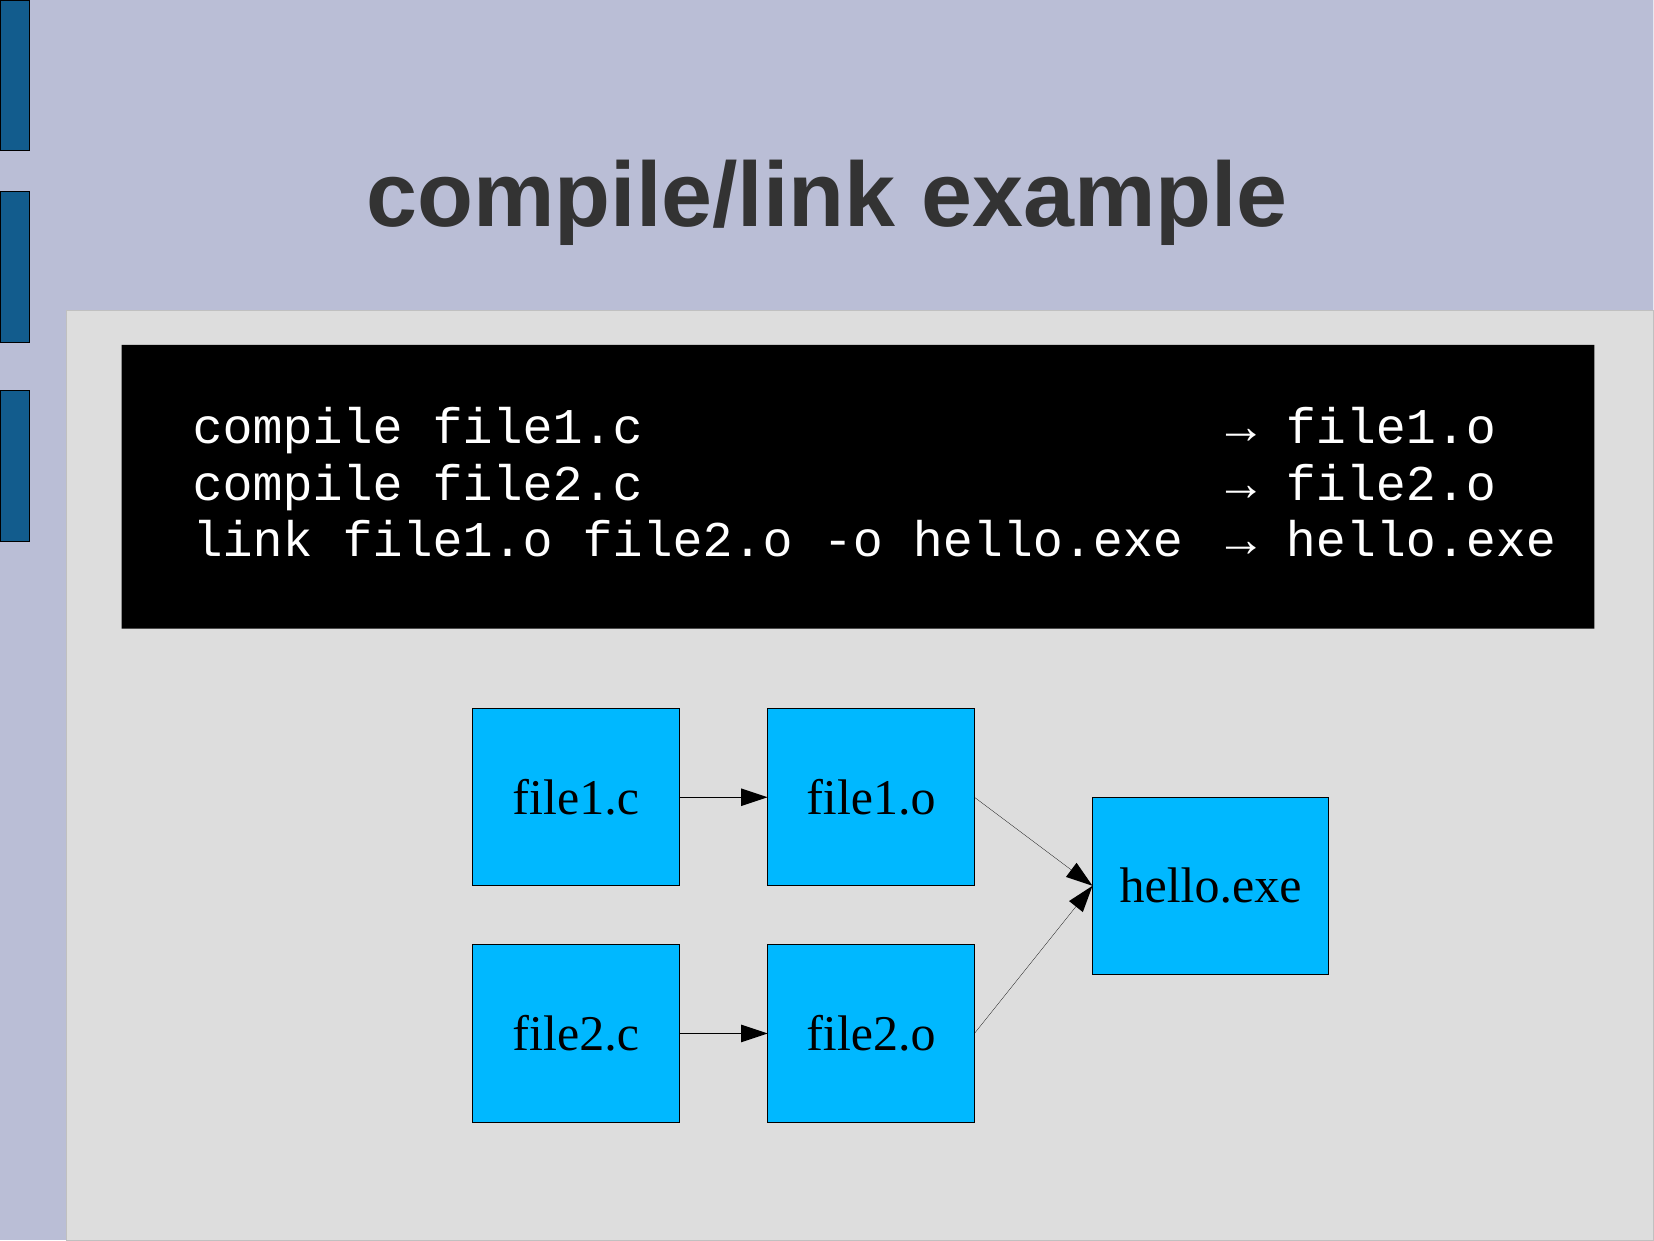

# compile/link example
compile file1.c								→ file1.o
compile file2.c								→ file2.o
link file1.o file2.o -o hello.exe	→ hello.exe
file1.c
file1.o
hello.exe
file2.c
file2.o